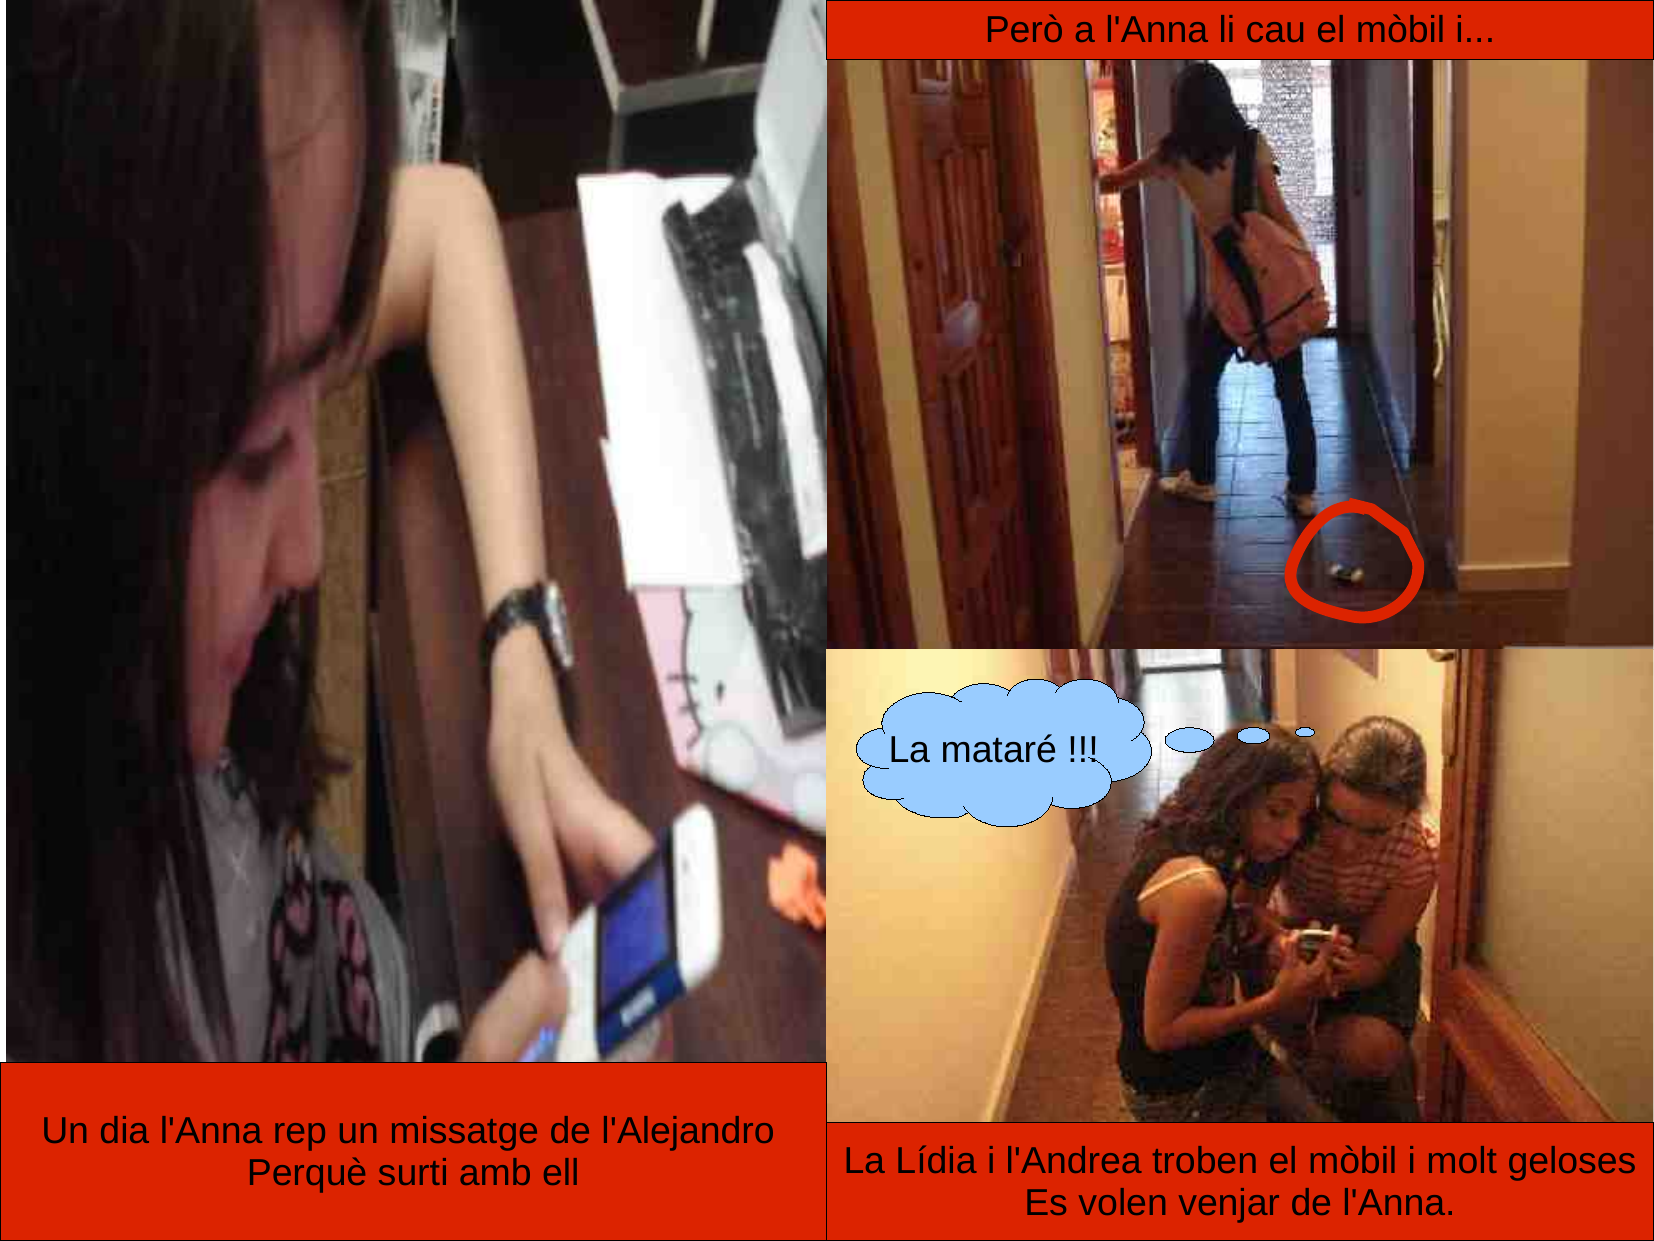

Però a l'Anna li cau el mòbil i...
La mataré !!!
Un dia l'Anna rep un missatge de l'Alejandro
Perquè surti amb ell
La Lídia i l'Andrea troben el mòbil i molt geloses
Es volen venjar de l'Anna.